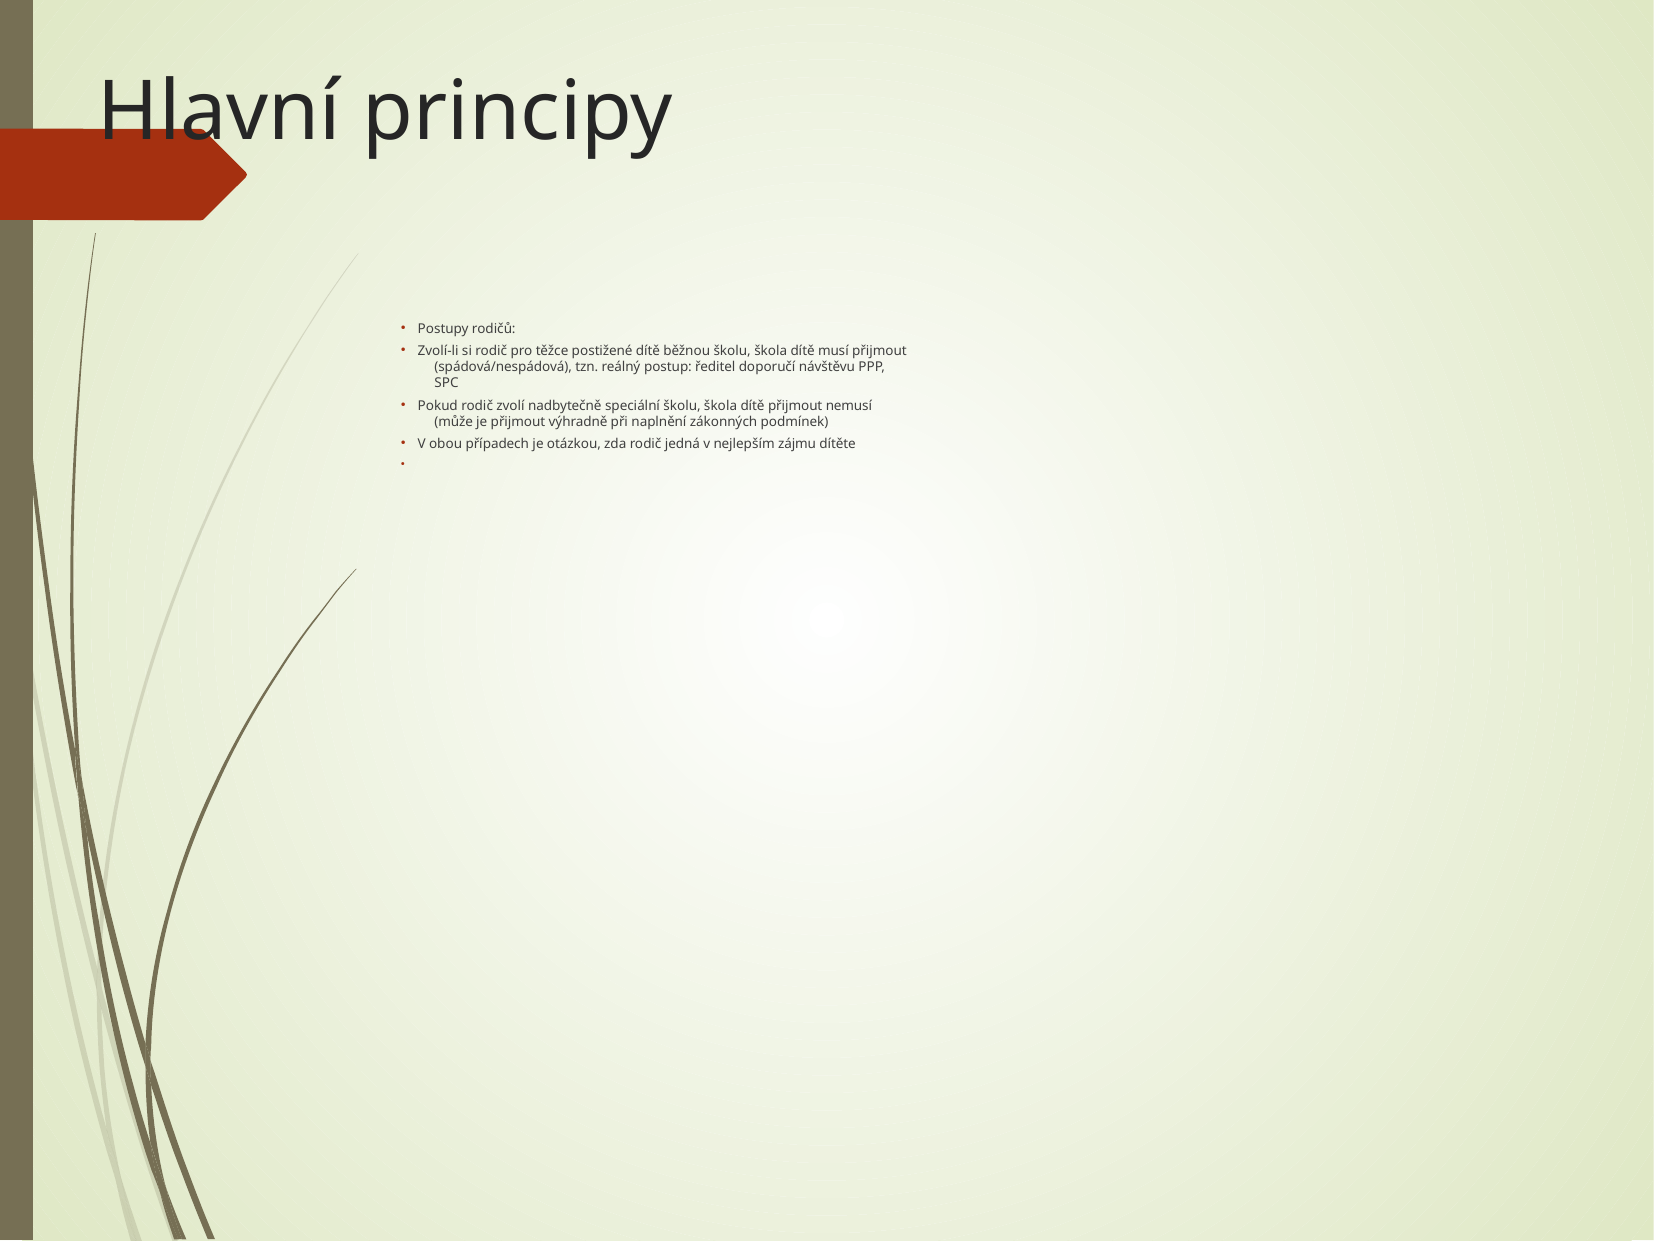

# Hlavní principy
Postupy rodičů:
Zvolí-li si rodič pro těžce postižené dítě běžnou školu, škola dítě musí přijmout (spádová/nespádová), tzn. reálný postup: ředitel doporučí návštěvu PPP, SPC
Pokud rodič zvolí nadbytečně speciální školu, škola dítě přijmout nemusí (může je přijmout výhradně při naplnění zákonných podmínek)
V obou případech je otázkou, zda rodič jedná v nejlepším zájmu dítěte